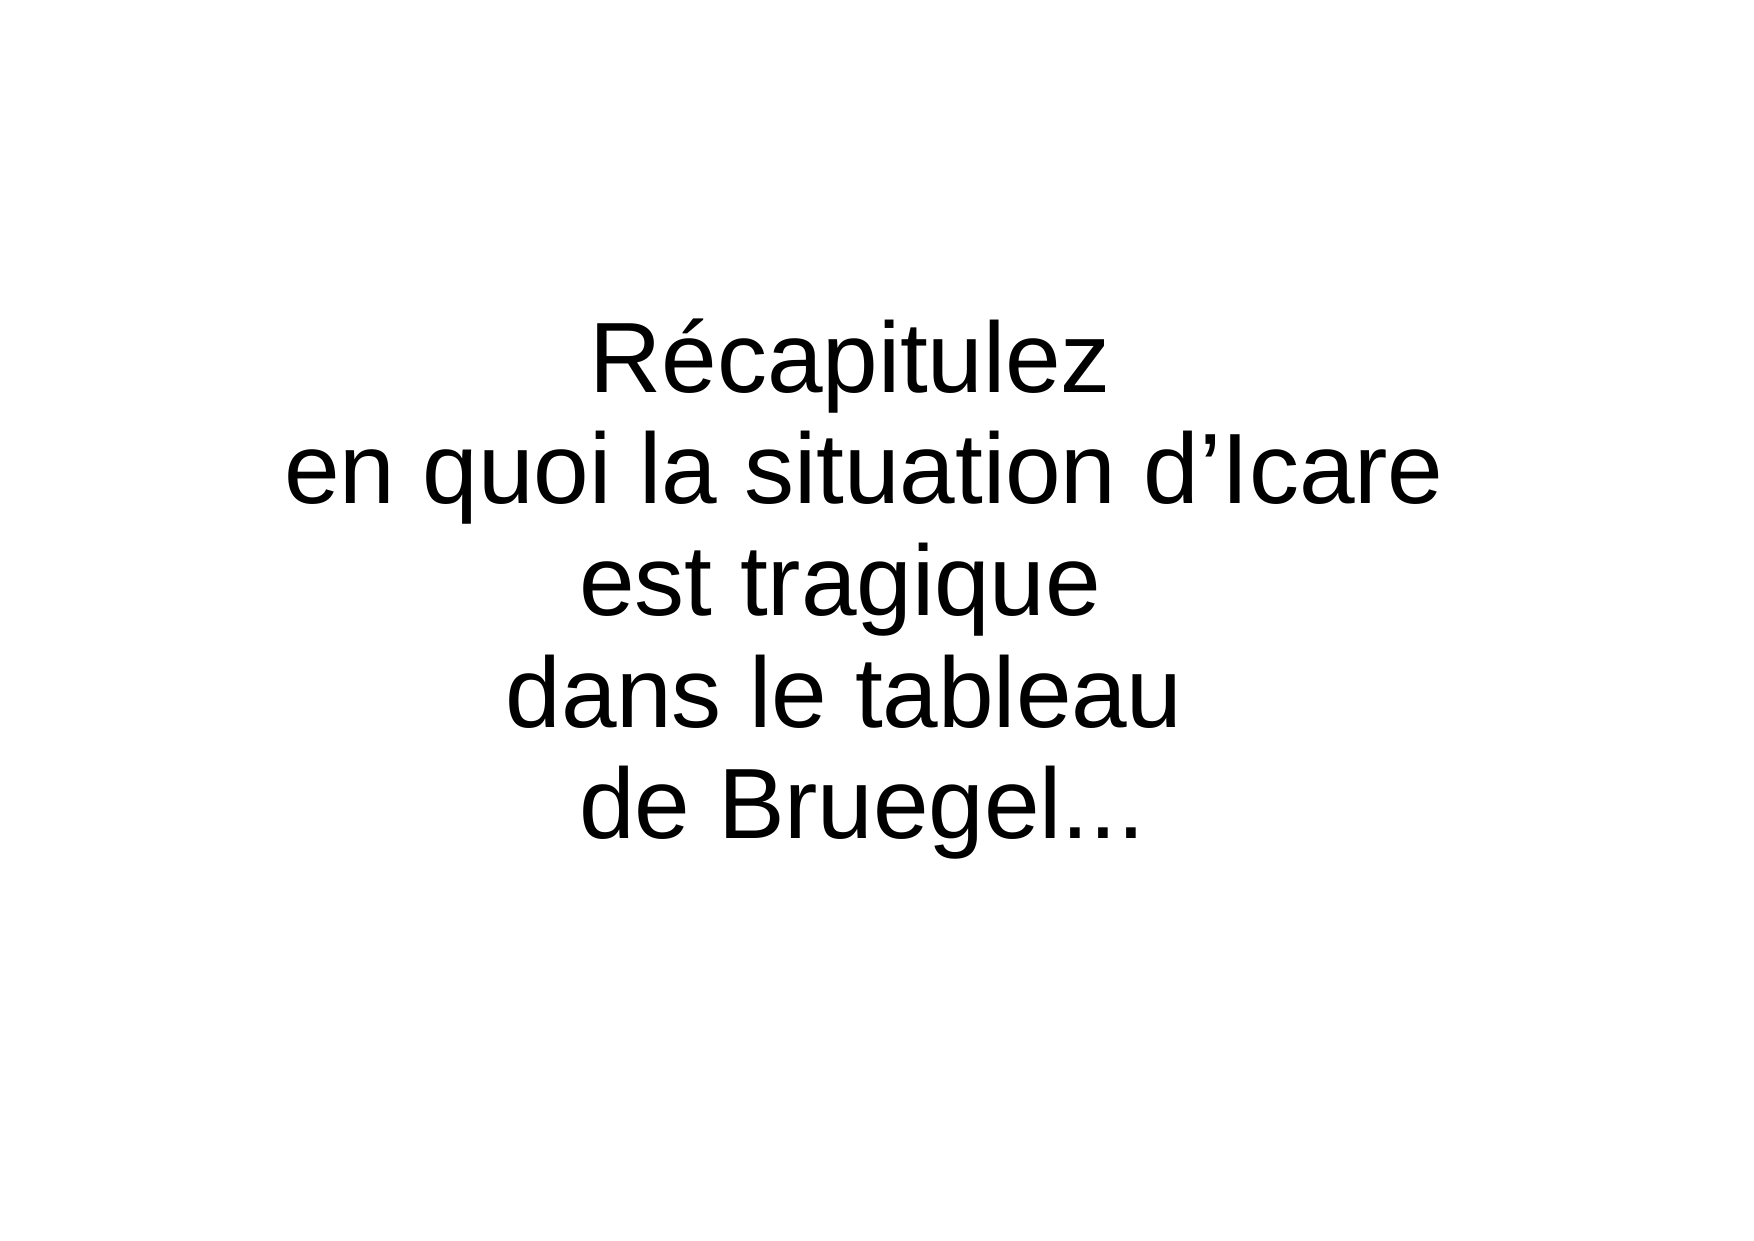

Récapitulez
en quoi la situation d’Icare
				est tragique
			dans le tableau
				de Bruegel...